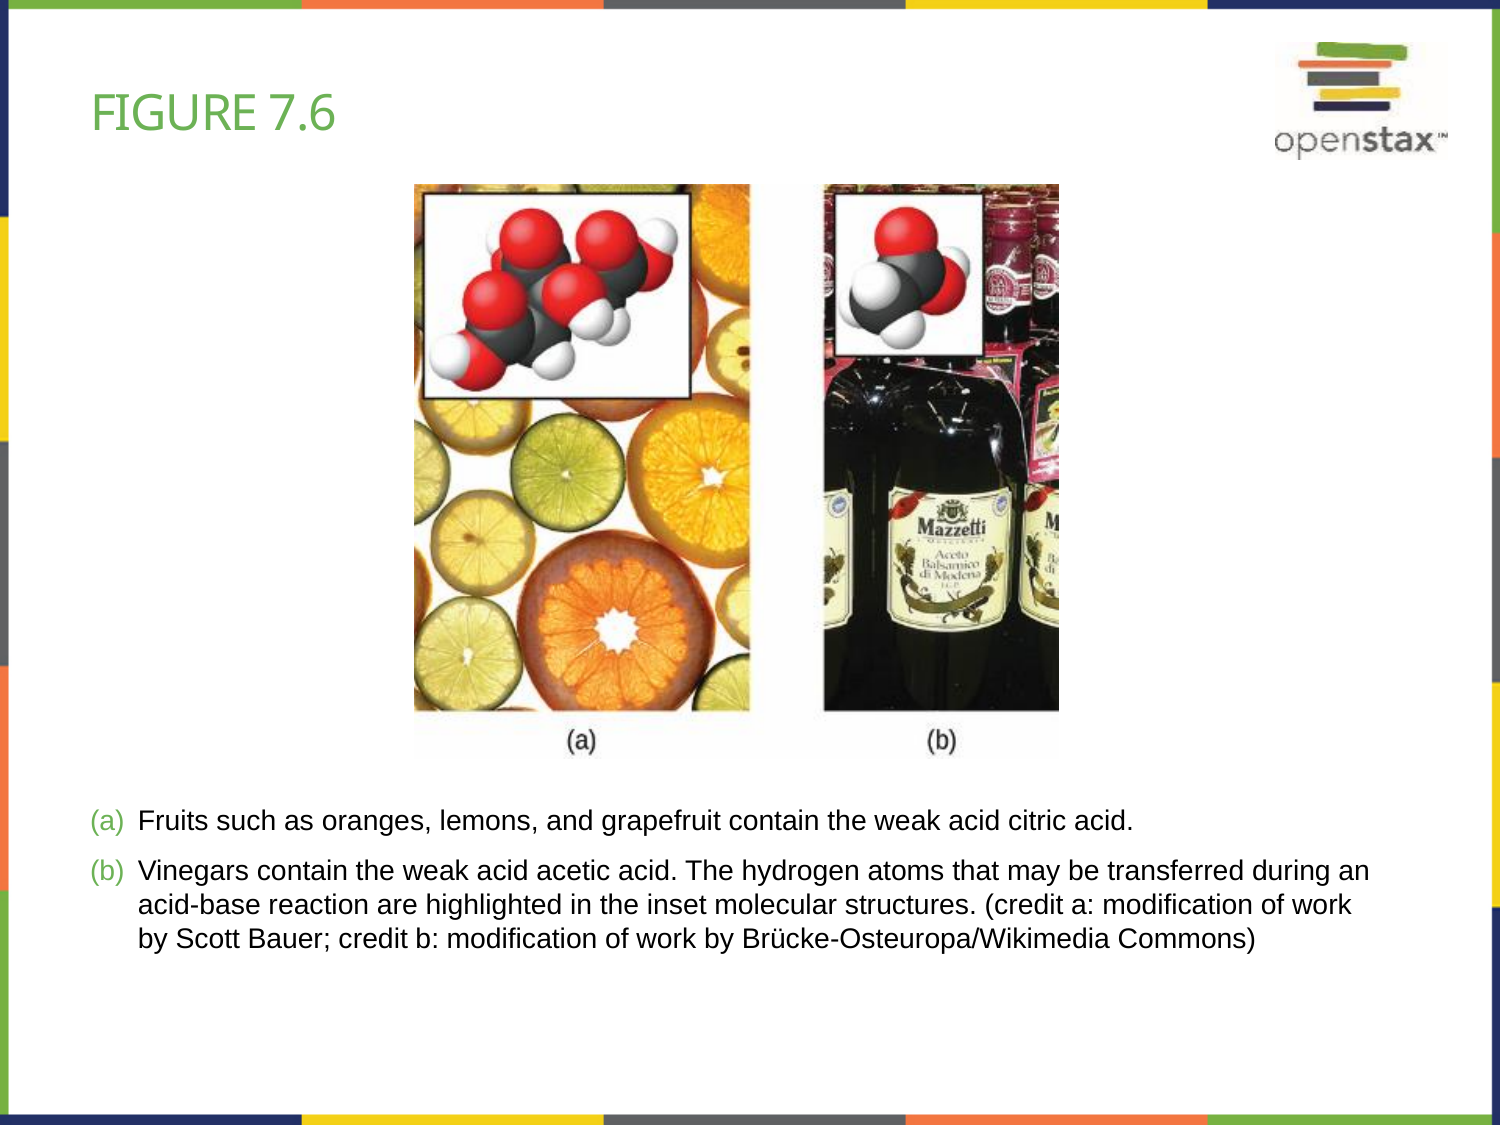

# Figure 7.6
Fruits such as oranges, lemons, and grapefruit contain the weak acid citric acid.
Vinegars contain the weak acid acetic acid. The hydrogen atoms that may be transferred during an acid-base reaction are highlighted in the inset molecular structures. (credit a: modification of work by Scott Bauer; credit b: modification of work by Brücke-Osteuropa/Wikimedia Commons)